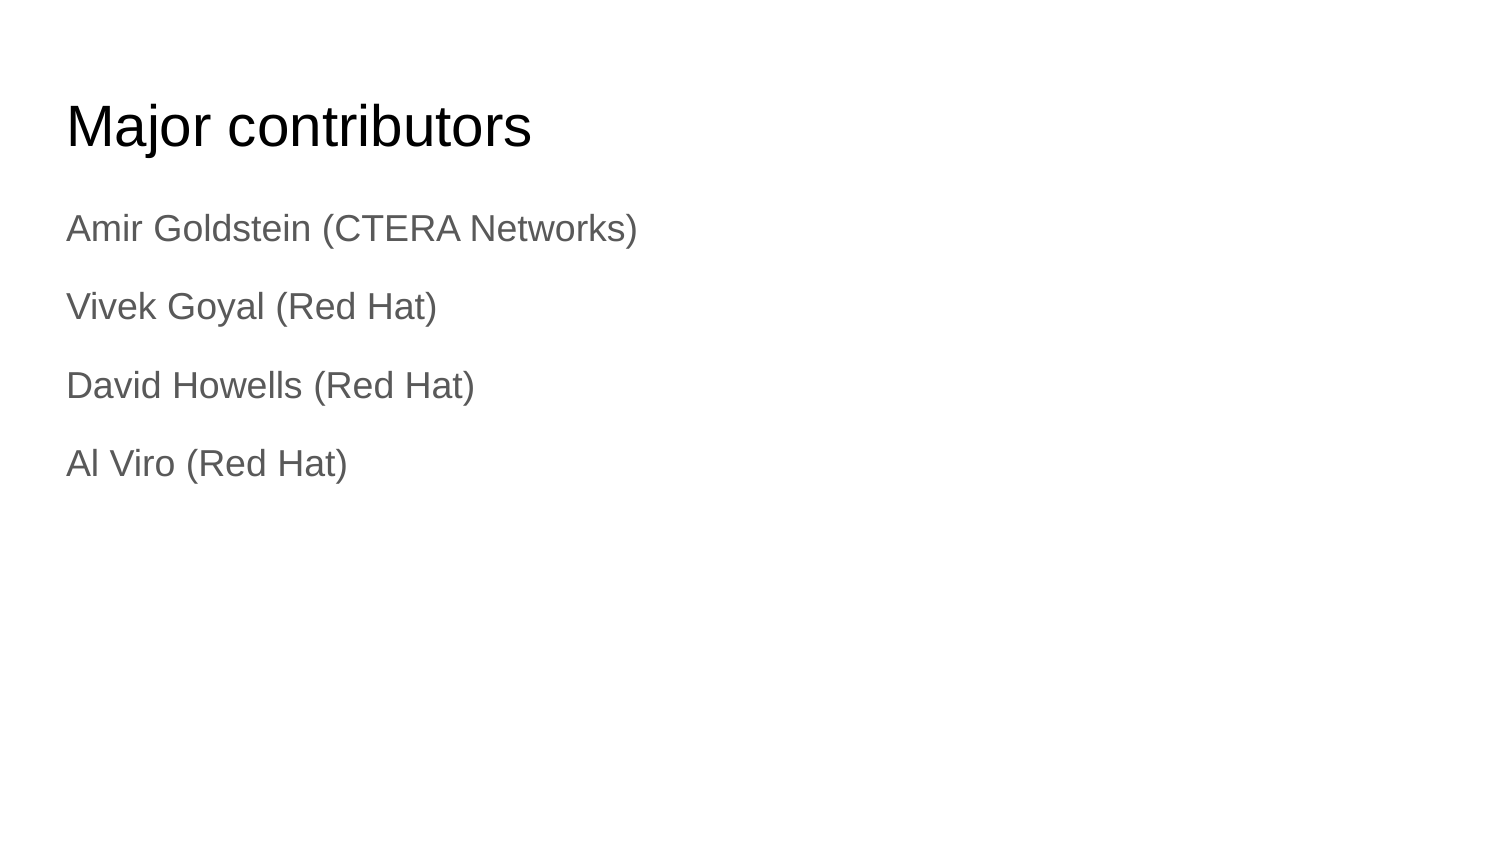

# Major contributors
Amir Goldstein (CTERA Networks)
Vivek Goyal (Red Hat)
David Howells (Red Hat)
Al Viro (Red Hat)